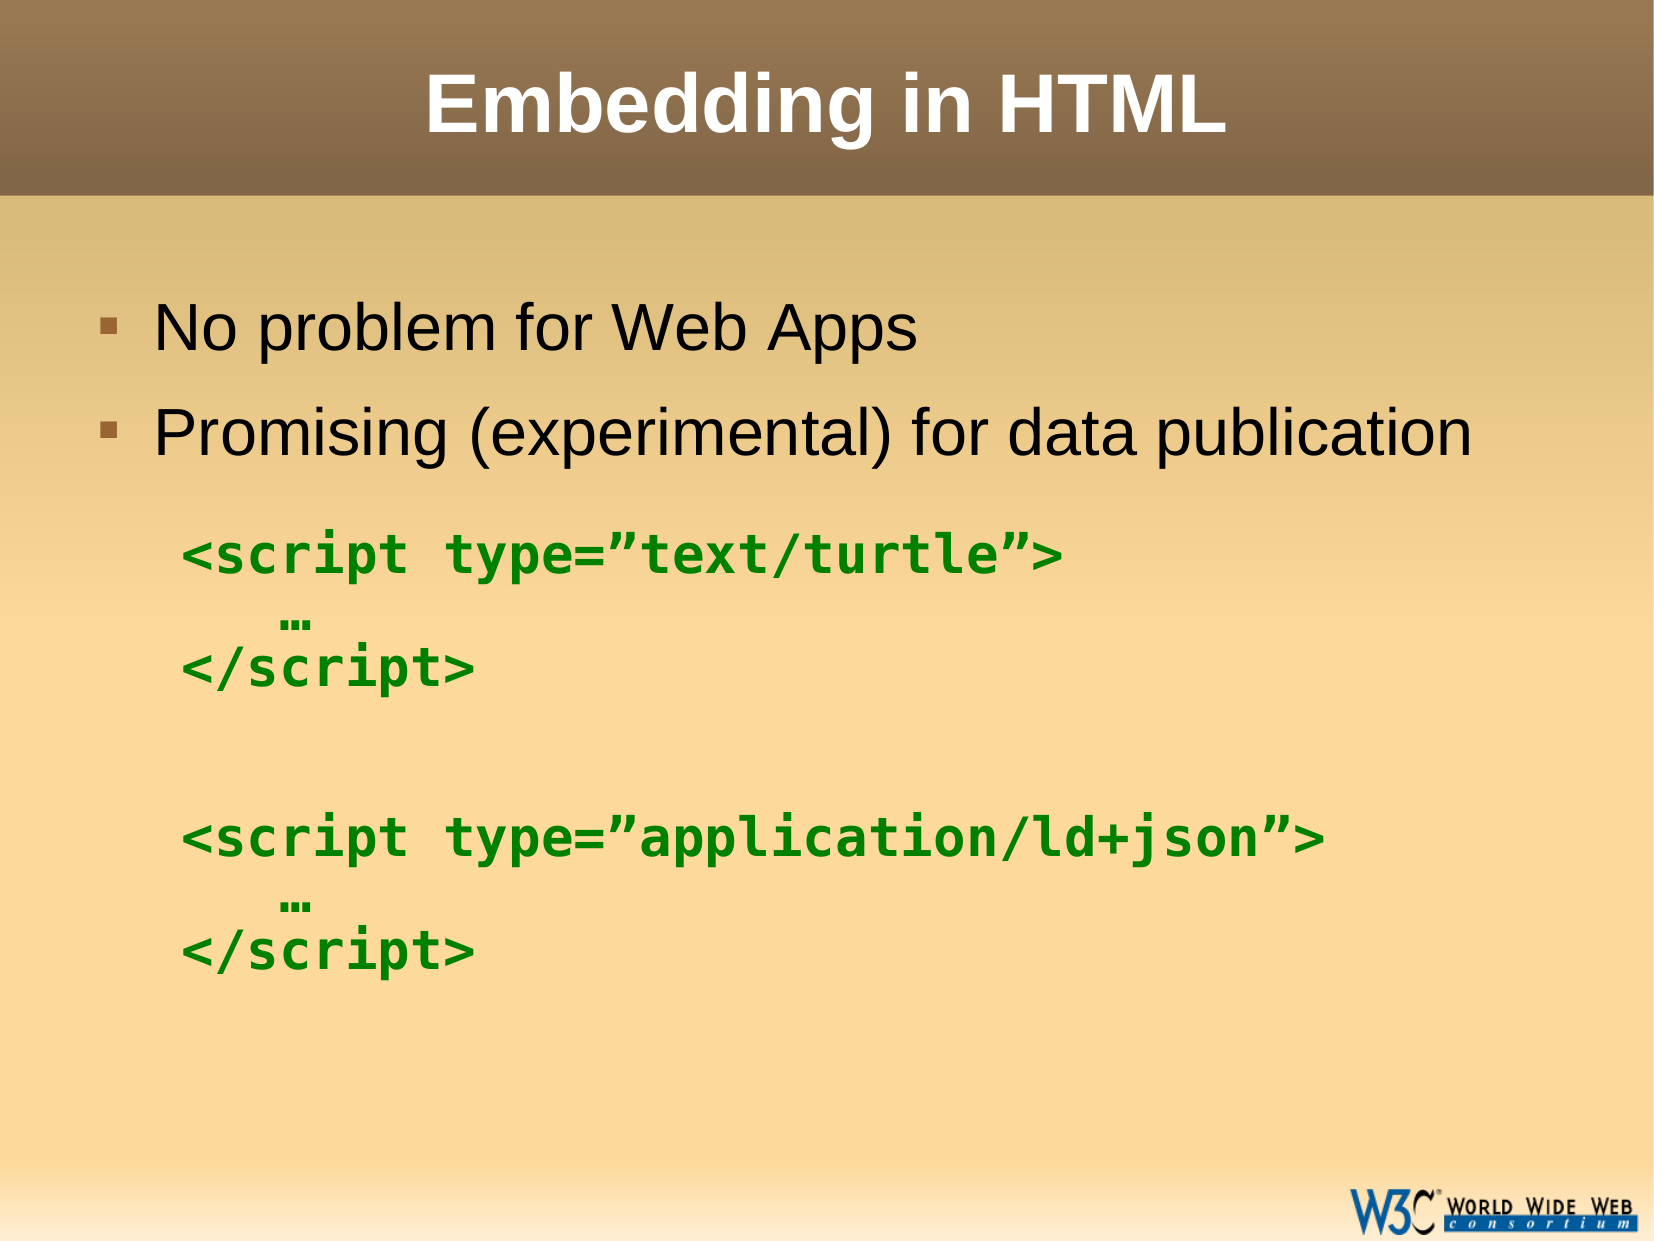

# Embedding in HTML
No problem for Web Apps
Promising (experimental) for data publication
<script type=”text/turtle”>
 …
</script>
<script type=”application/ld+json”>
 …
</script>